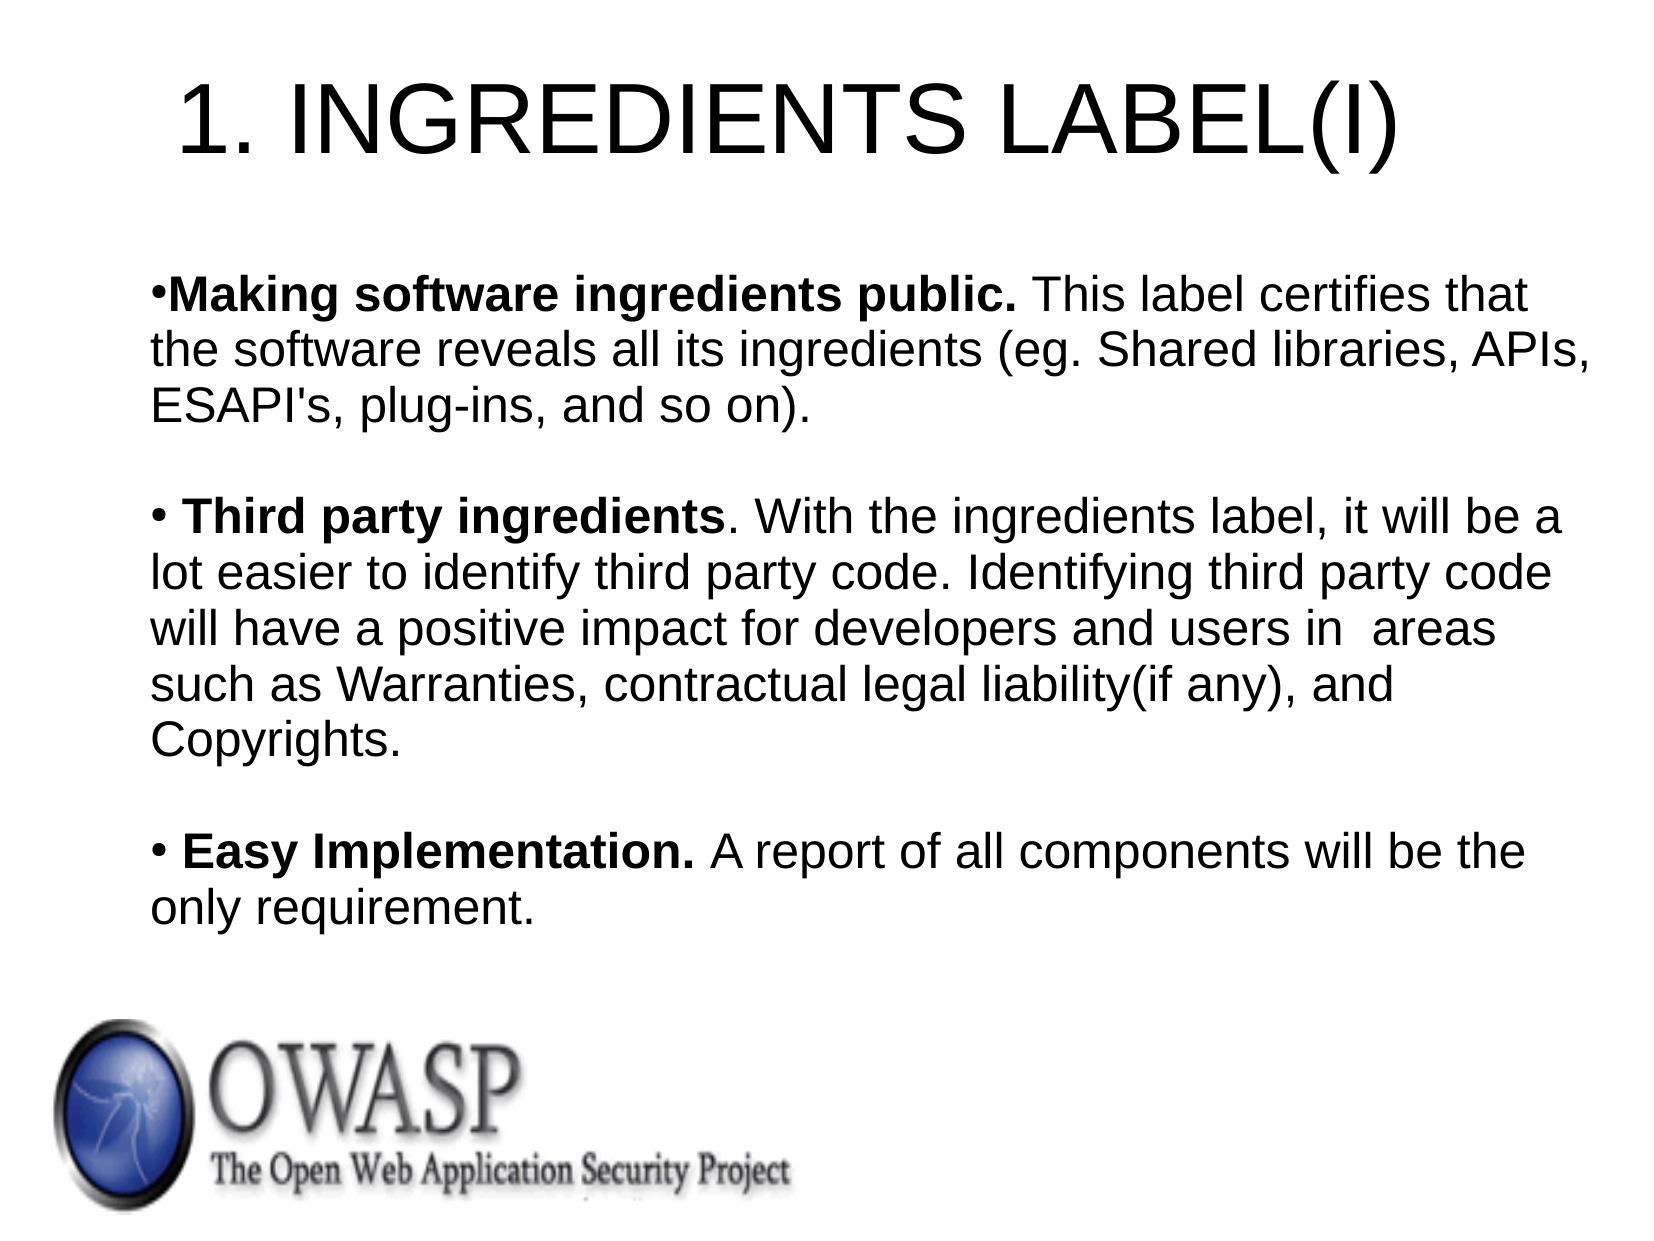

# 1. INGREDIENTS LABEL(I)
Making software ingredients public. This label certifies that the software reveals all its ingredients (eg. Shared libraries, APIs, ESAPI's, plug-ins, and so on).
 Third party ingredients. With the ingredients label, it will be a lot easier to identify third party code. Identifying third party code will have a positive impact for developers and users in areas such as Warranties, contractual legal liability(if any), and Copyrights.
 Easy Implementation. A report of all components will be the only requirement.